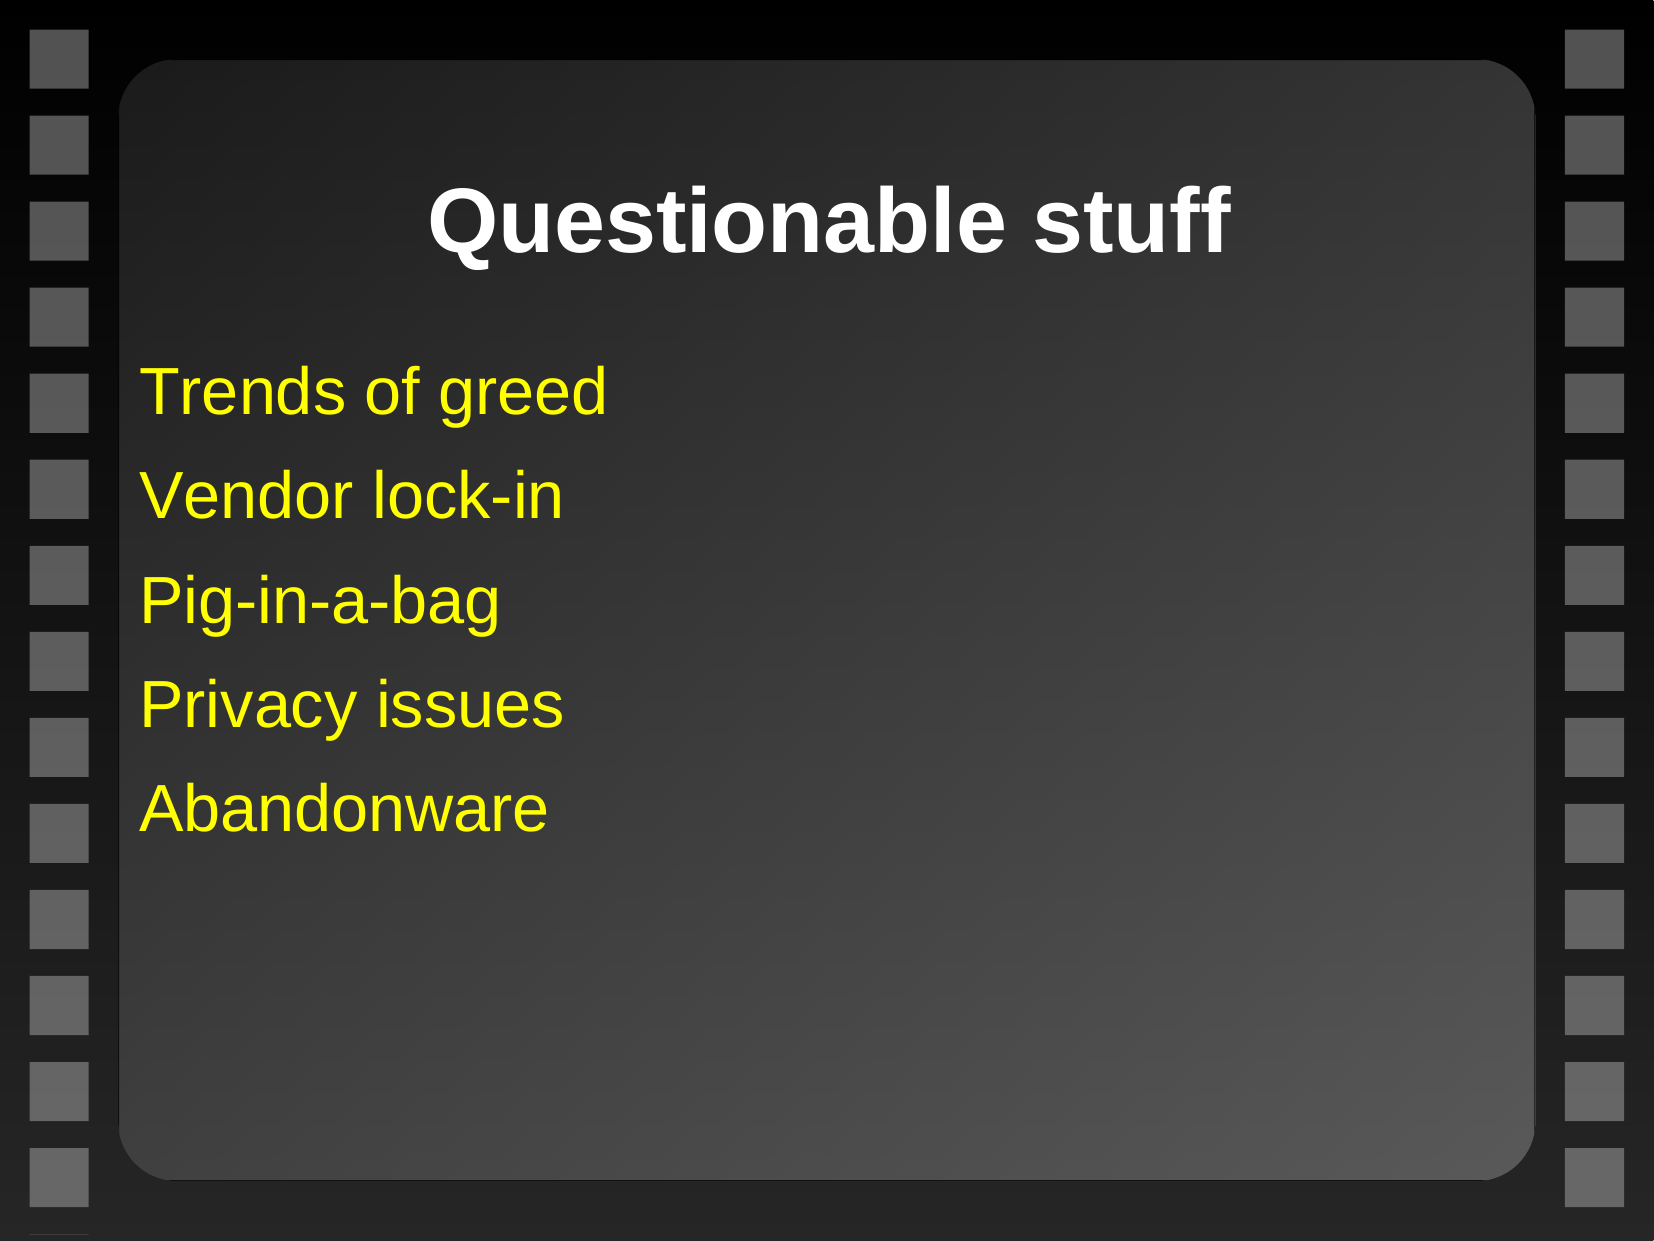

# Questionable stuff
Trends of greed
Vendor lock-in
Pig-in-a-bag
Privacy issues
Abandonware